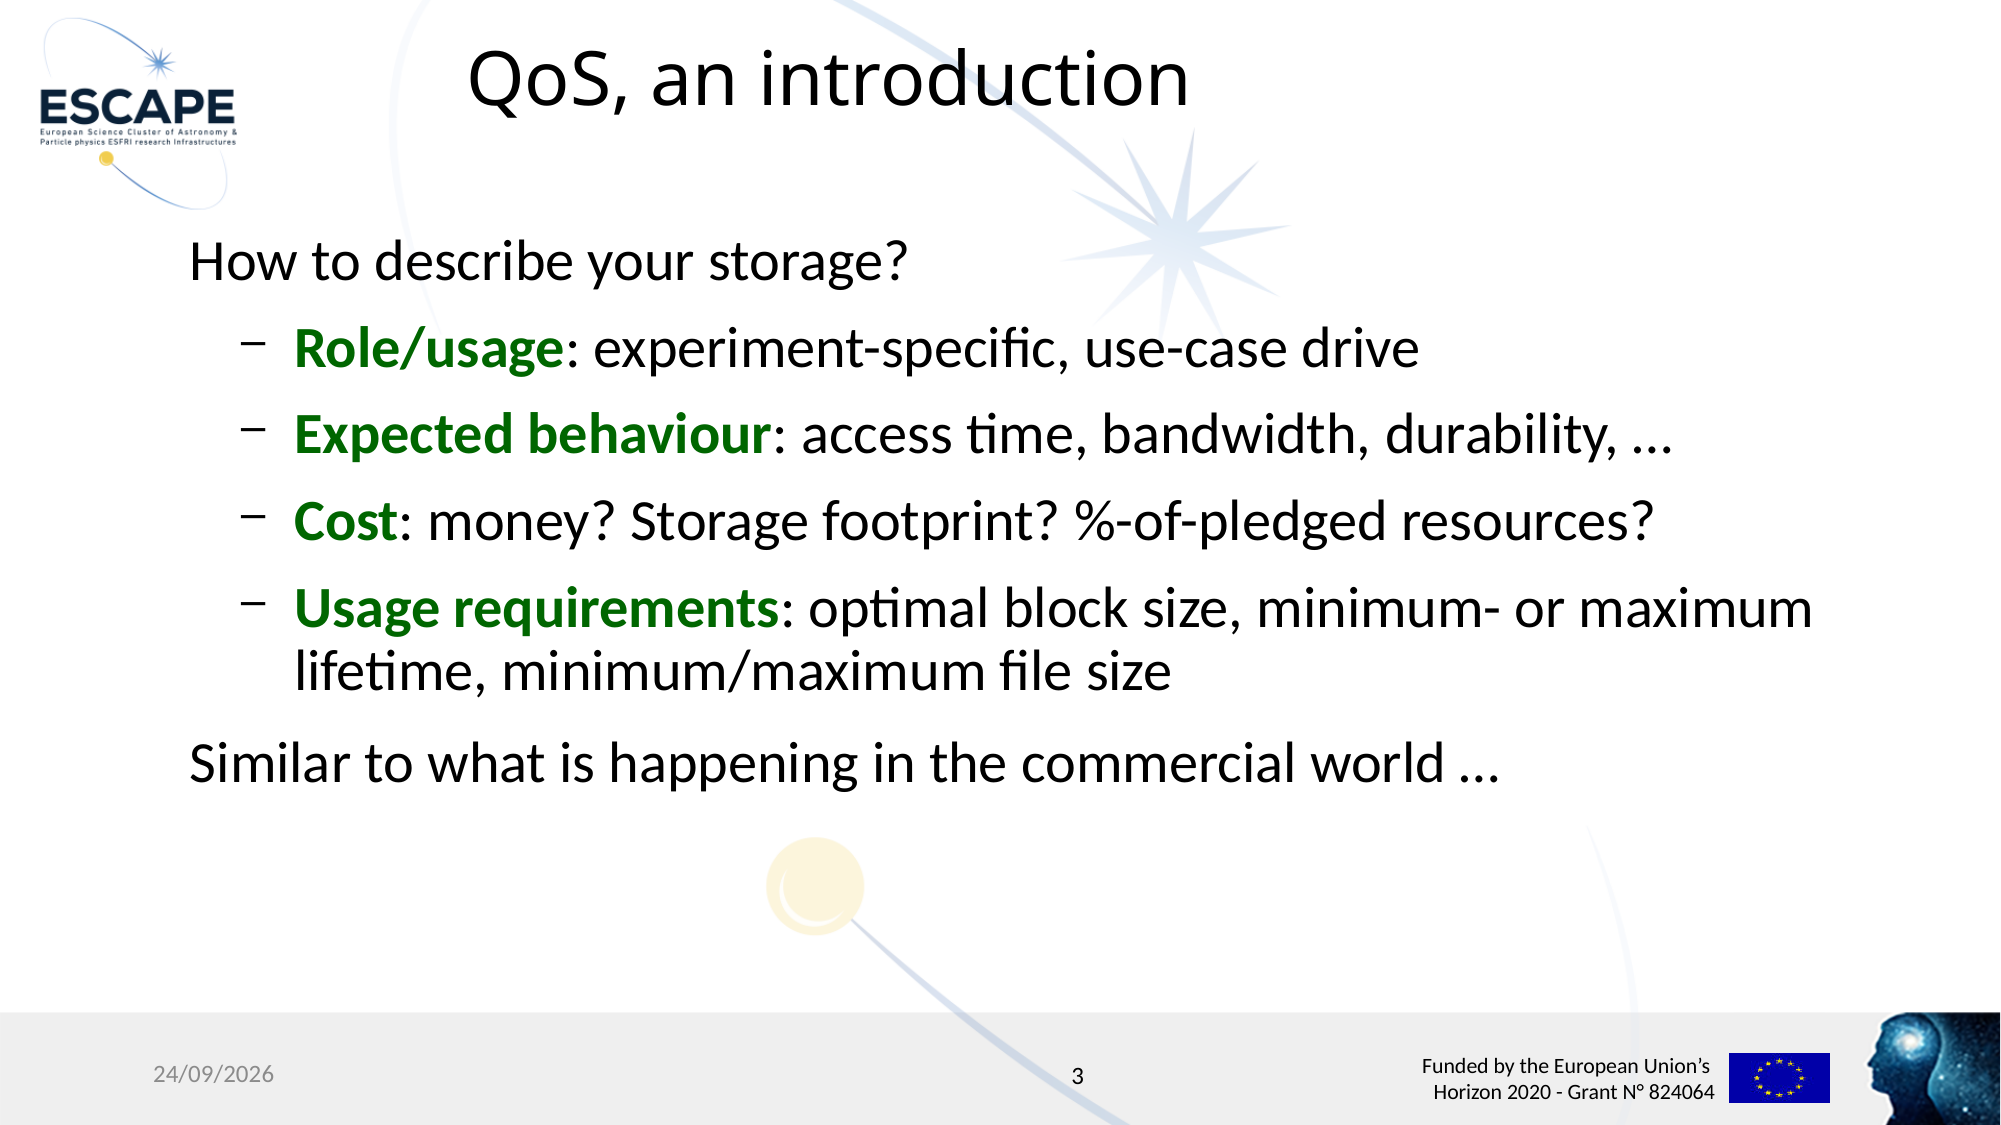

# QoS, an introduction
How to describe your storage?
Role/usage: experiment-specific, use-case drive
Expected behaviour: access time, bandwidth, durability, …
Cost: money? Storage footprint? %-of-pledged resources?
Usage requirements: optimal block size, minimum- or maximum lifetime, minimum/maximum file size
Similar to what is happening in the commercial world …